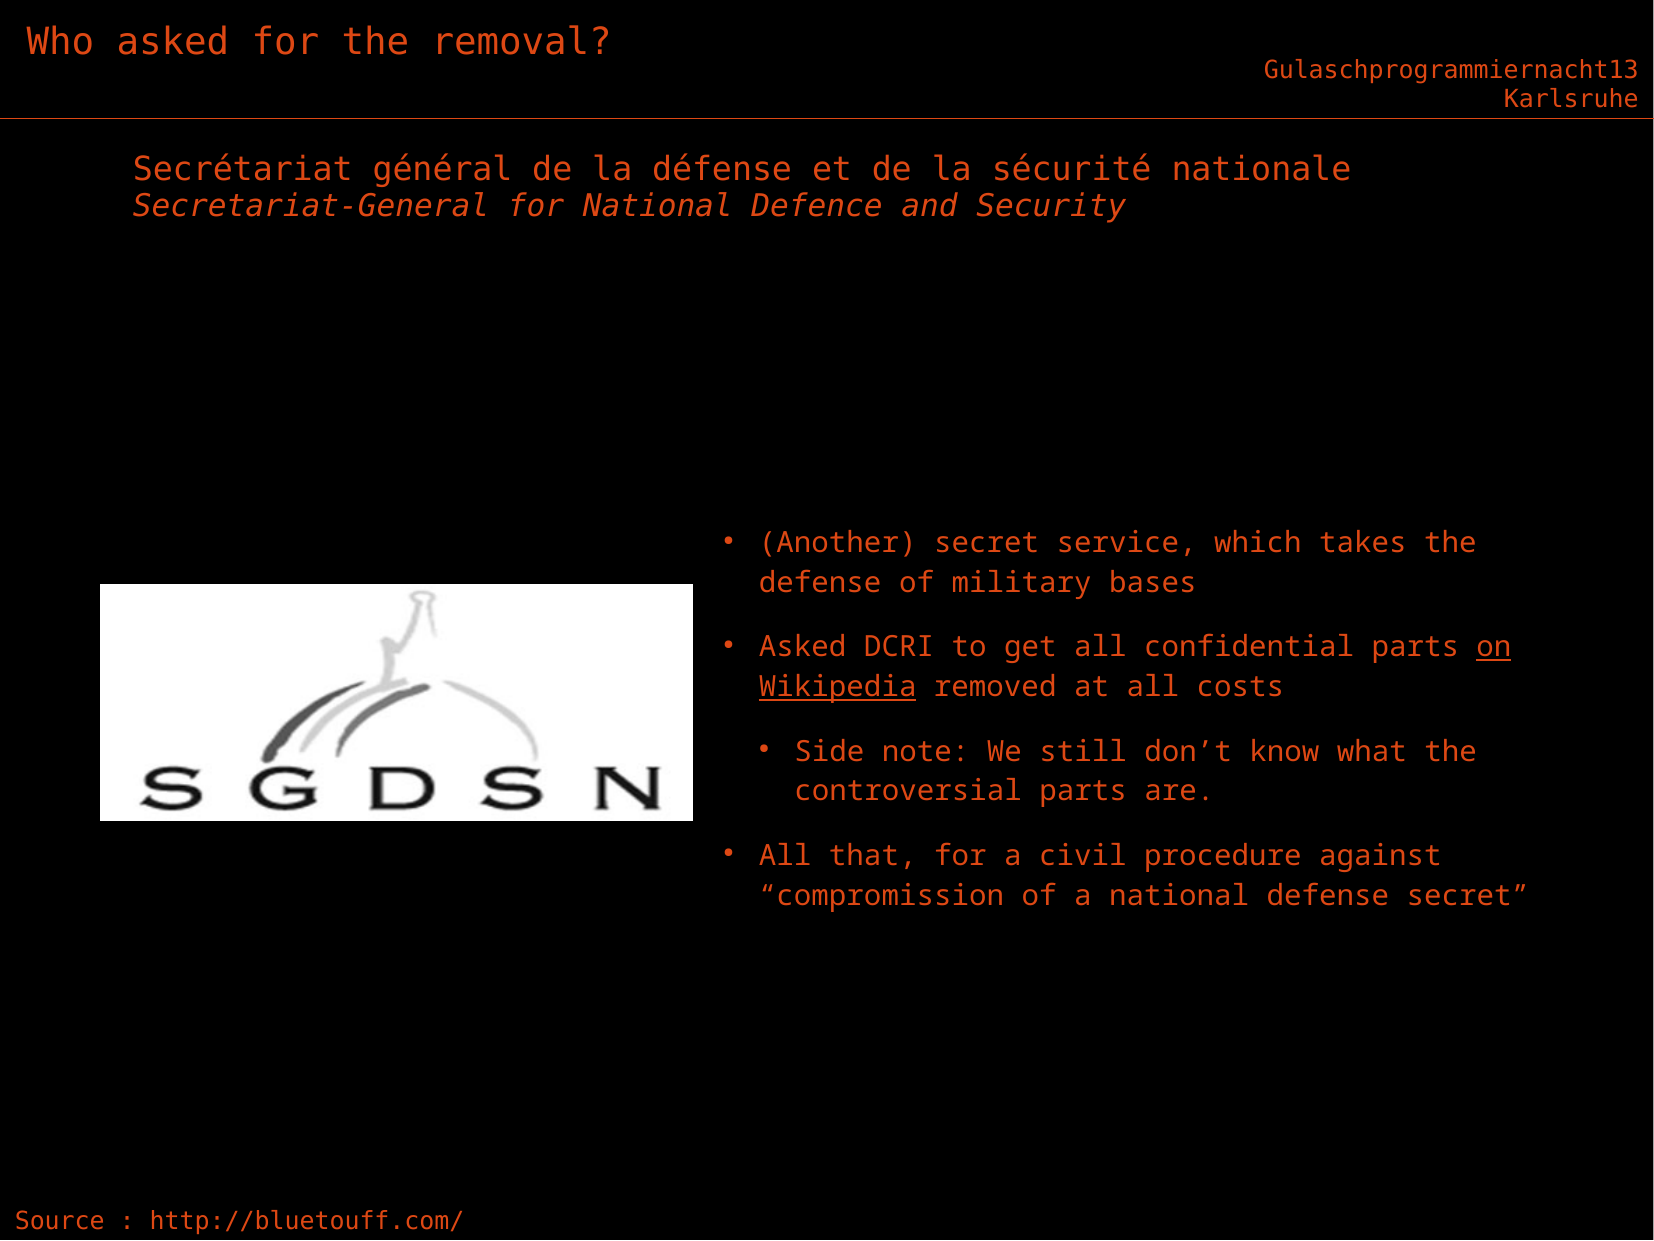

Who asked for the removal?
Gulaschprogrammiernacht13
Karlsruhe
Secrétariat général de la défense et de la sécurité nationale
Secretariat-General for National Defence and Security
(Another) secret service, which takes the defense of military bases
Asked DCRI to get all confidential parts on Wikipedia removed at all costs
Side note: We still don’t know what the controversial parts are.
All that, for a civil procedure against “compromission of a national defense secret”
Source : http://bluetouff.com/